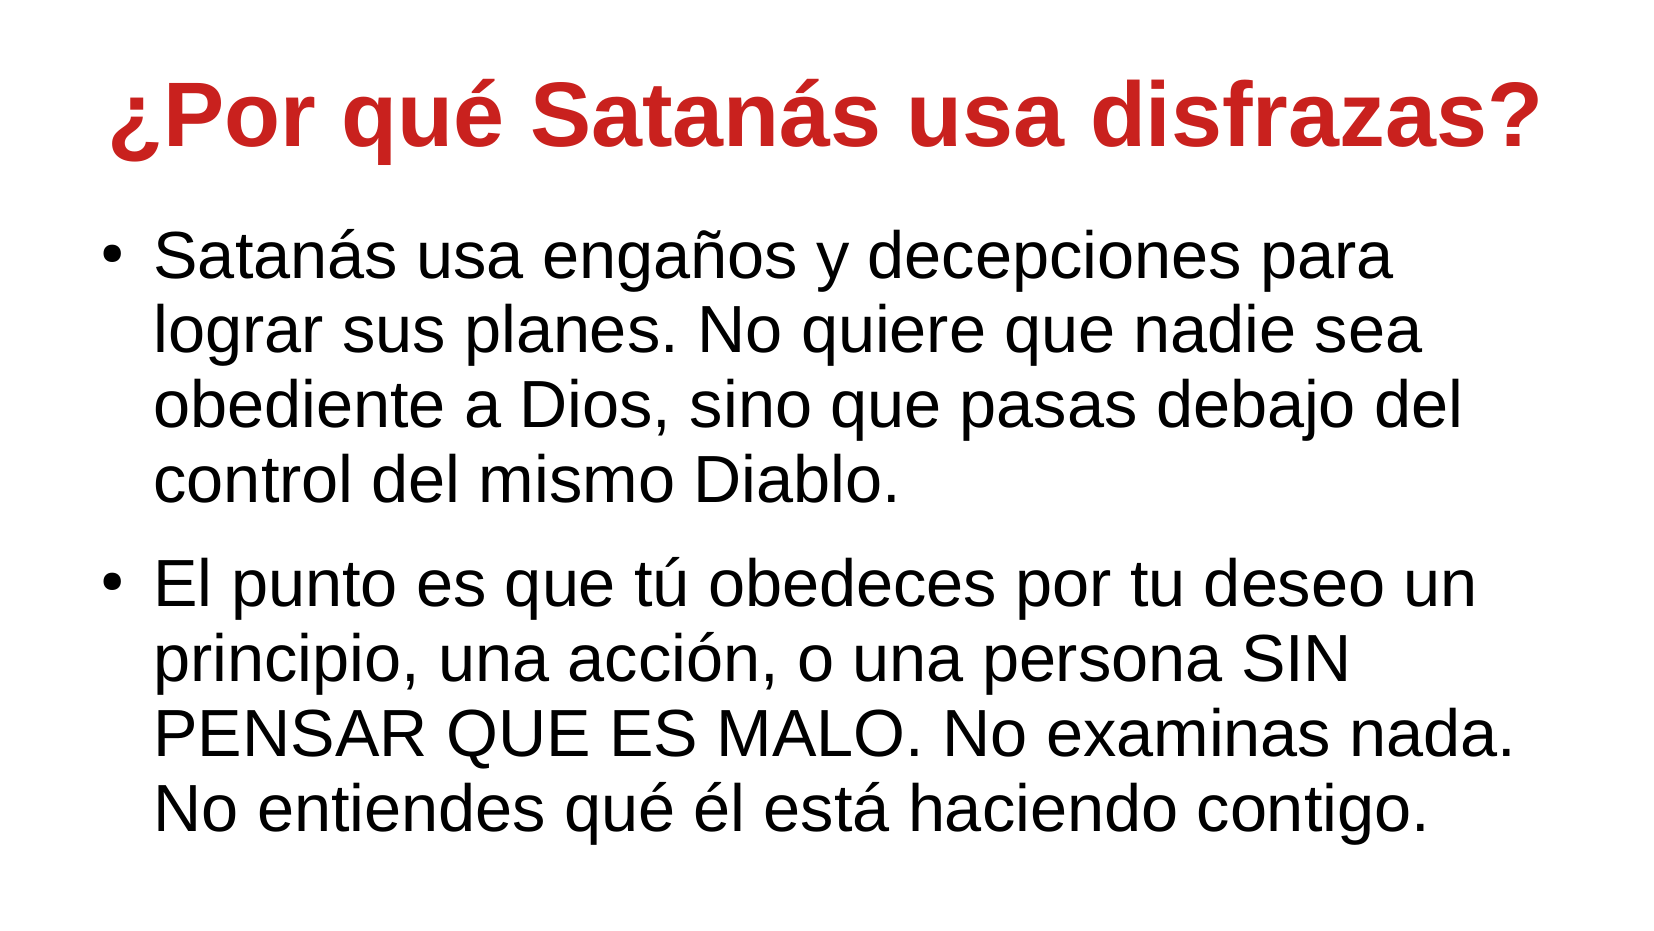

# ¿Por qué Satanás usa disfrazas?
Satanás usa engaños y decepciones para lograr sus planes. No quiere que nadie sea obediente a Dios, sino que pasas debajo del control del mismo Diablo.
El punto es que tú obedeces por tu deseo un principio, una acción, o una persona SIN PENSAR QUE ES MALO. No examinas nada. No entiendes qué él está haciendo contigo.